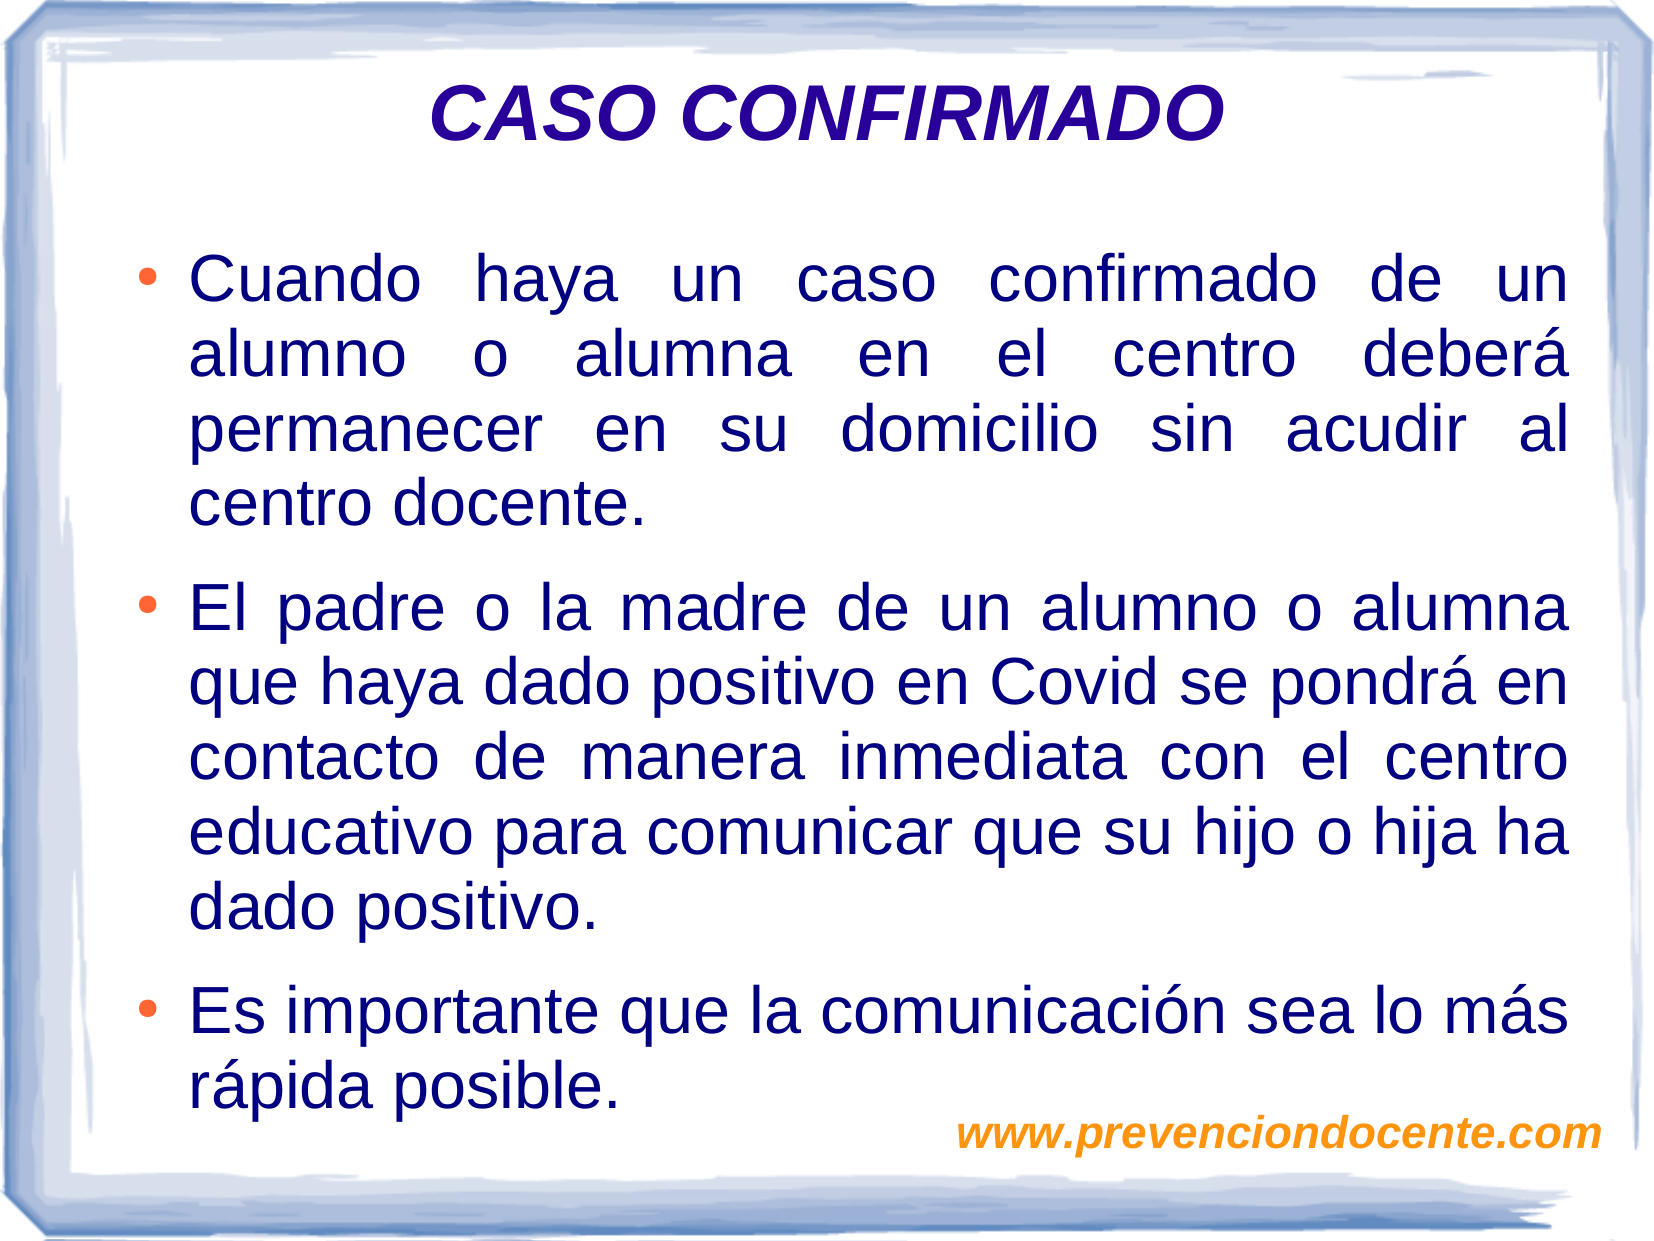

# CASO CONFIRMADO
Cuando haya un caso confirmado de un alumno o alumna en el centro deberá permanecer en su domicilio sin acudir al centro docente.
El padre o la madre de un alumno o alumna que haya dado positivo en Covid se pondrá en contacto de manera inmediata con el centro educativo para comunicar que su hijo o hija ha dado positivo.
Es importante que la comunicación sea lo más rápida posible.
www.prevenciondocente.com